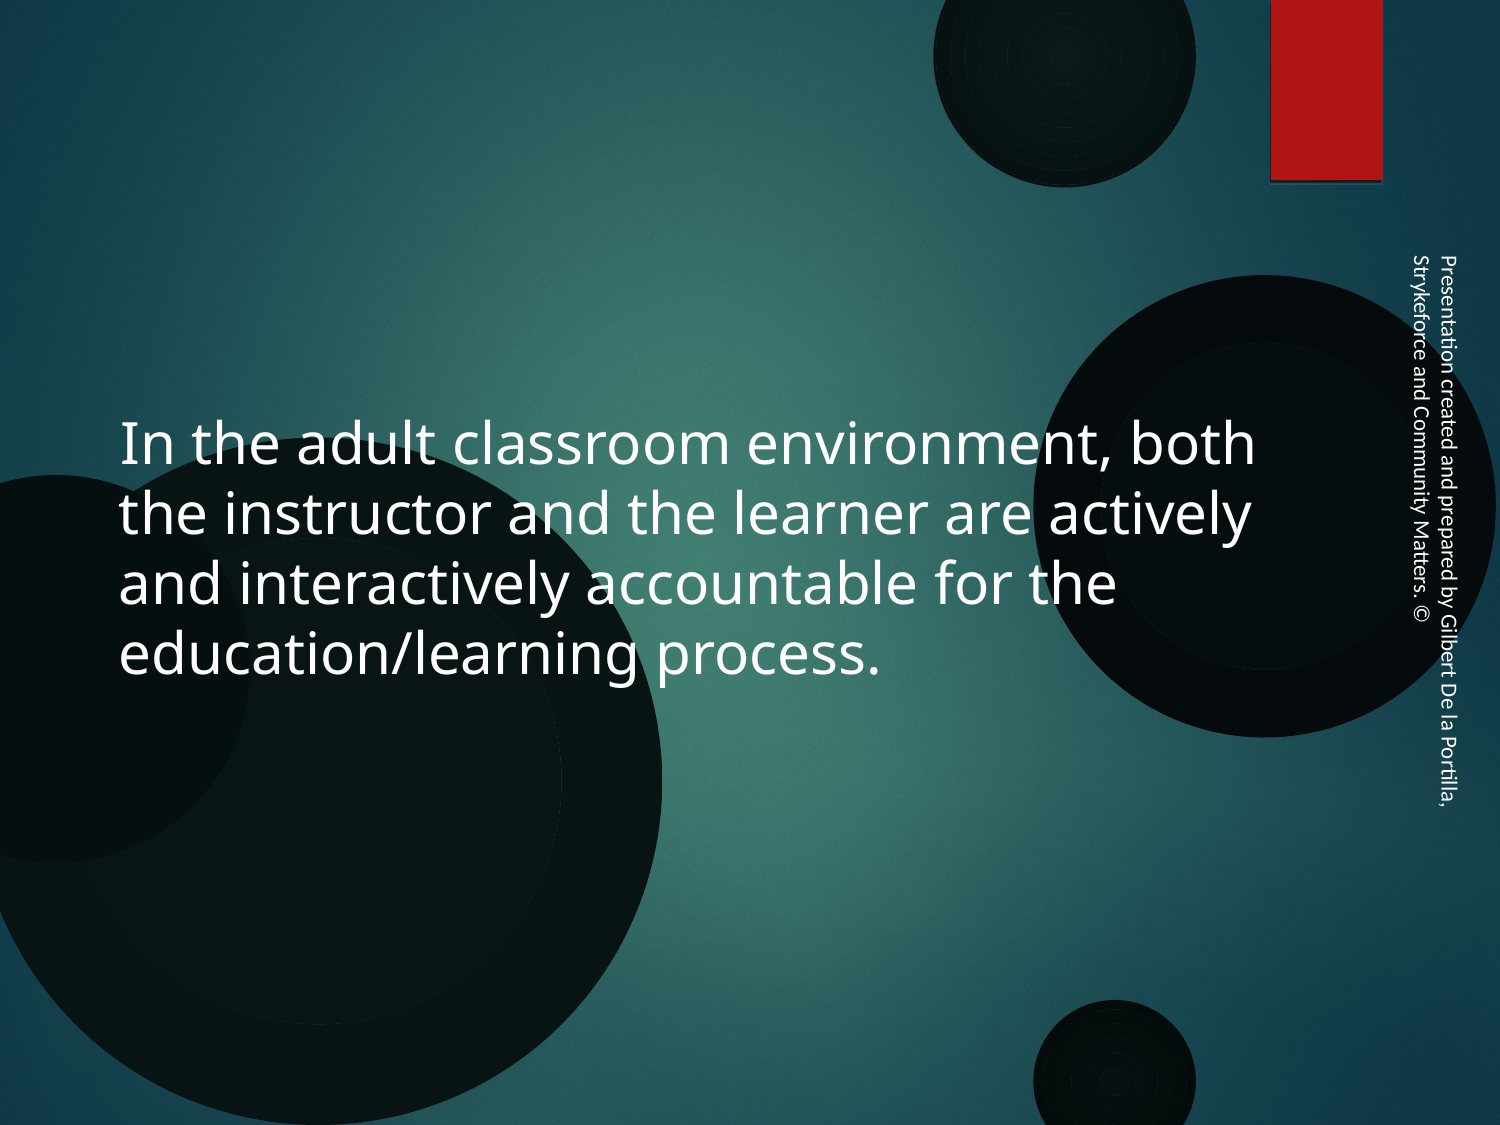

# In the adult classroom environment, both the instructor and the learner are actively and interactively accountable for the education/learning process.
Presentation created and prepared by Gilbert De la Portilla, Strykeforce and Community Matters. ©